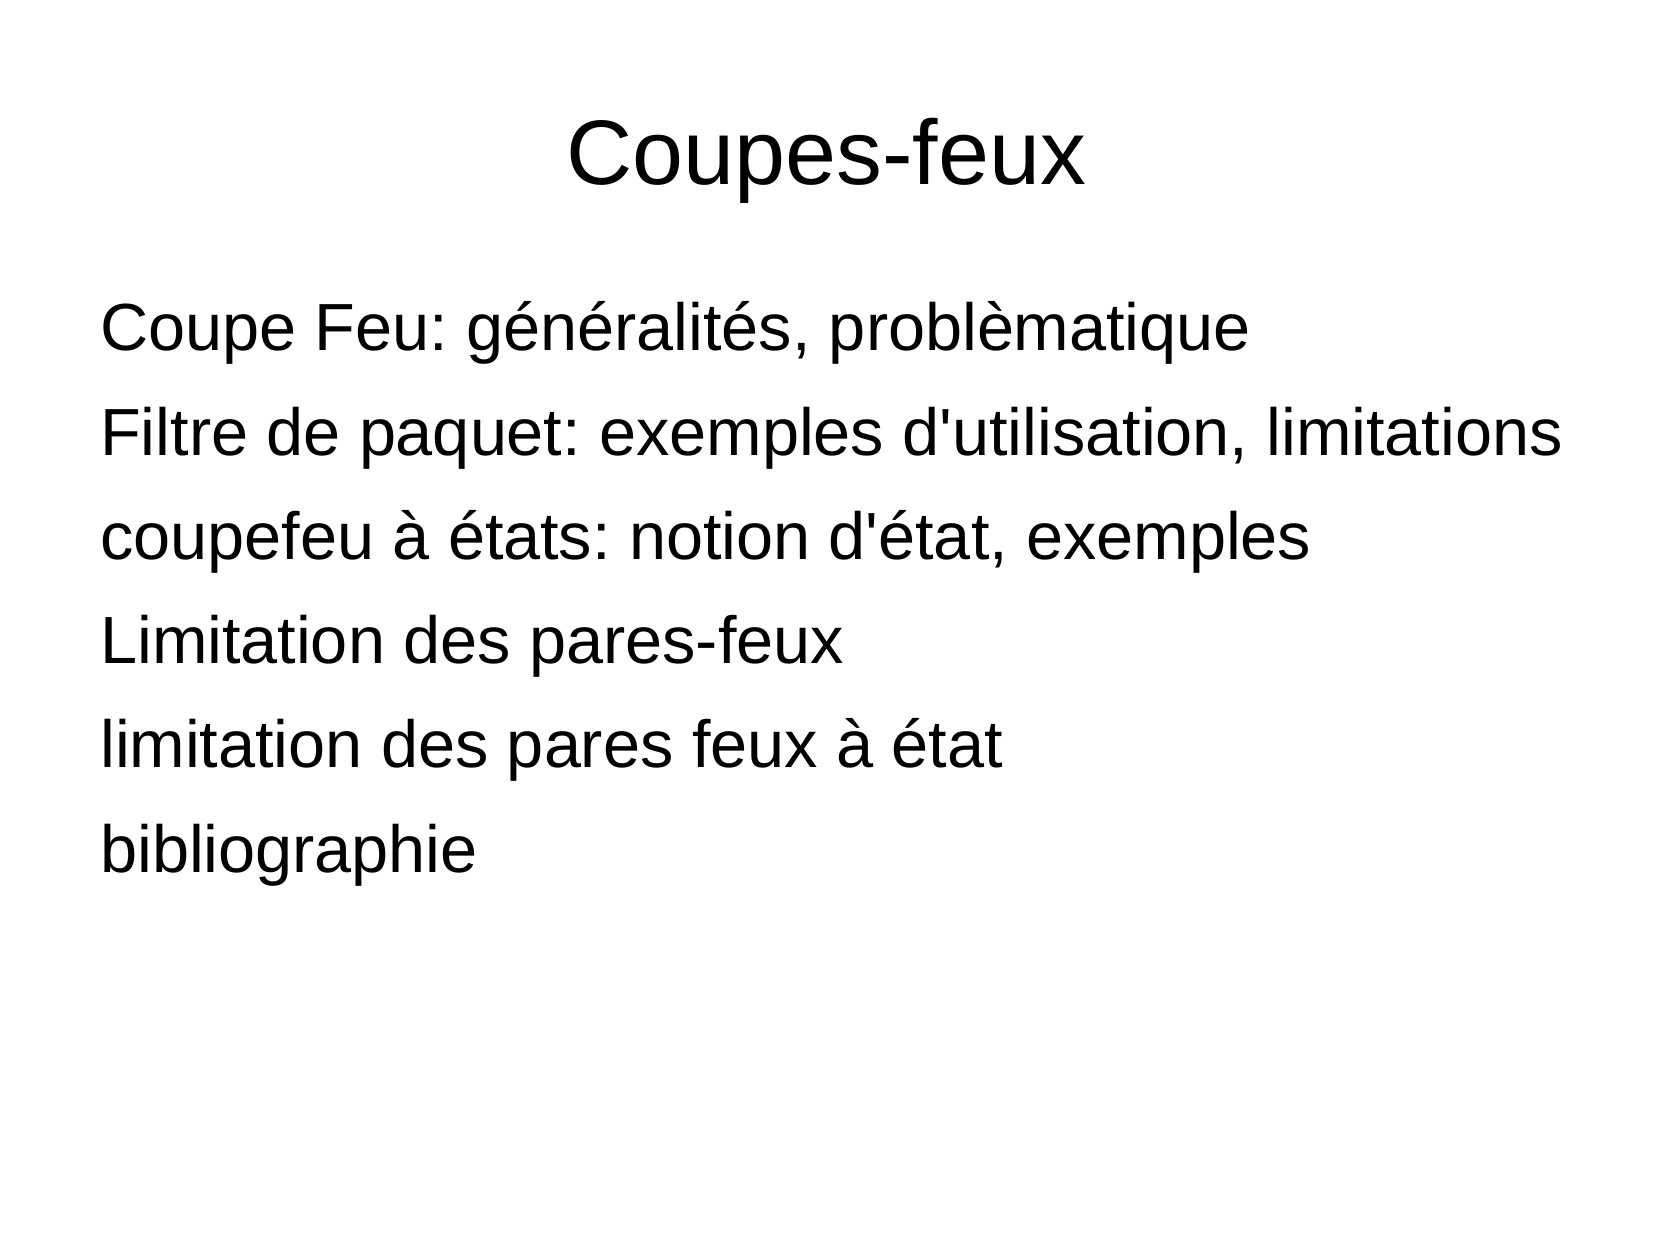

# Coupes-feux
Coupe Feu: généralités, problèmatique
Filtre de paquet: exemples d'utilisation, limitations
coupefeu à états: notion d'état, exemples
Limitation des pares-feux
limitation des pares feux à état
bibliographie